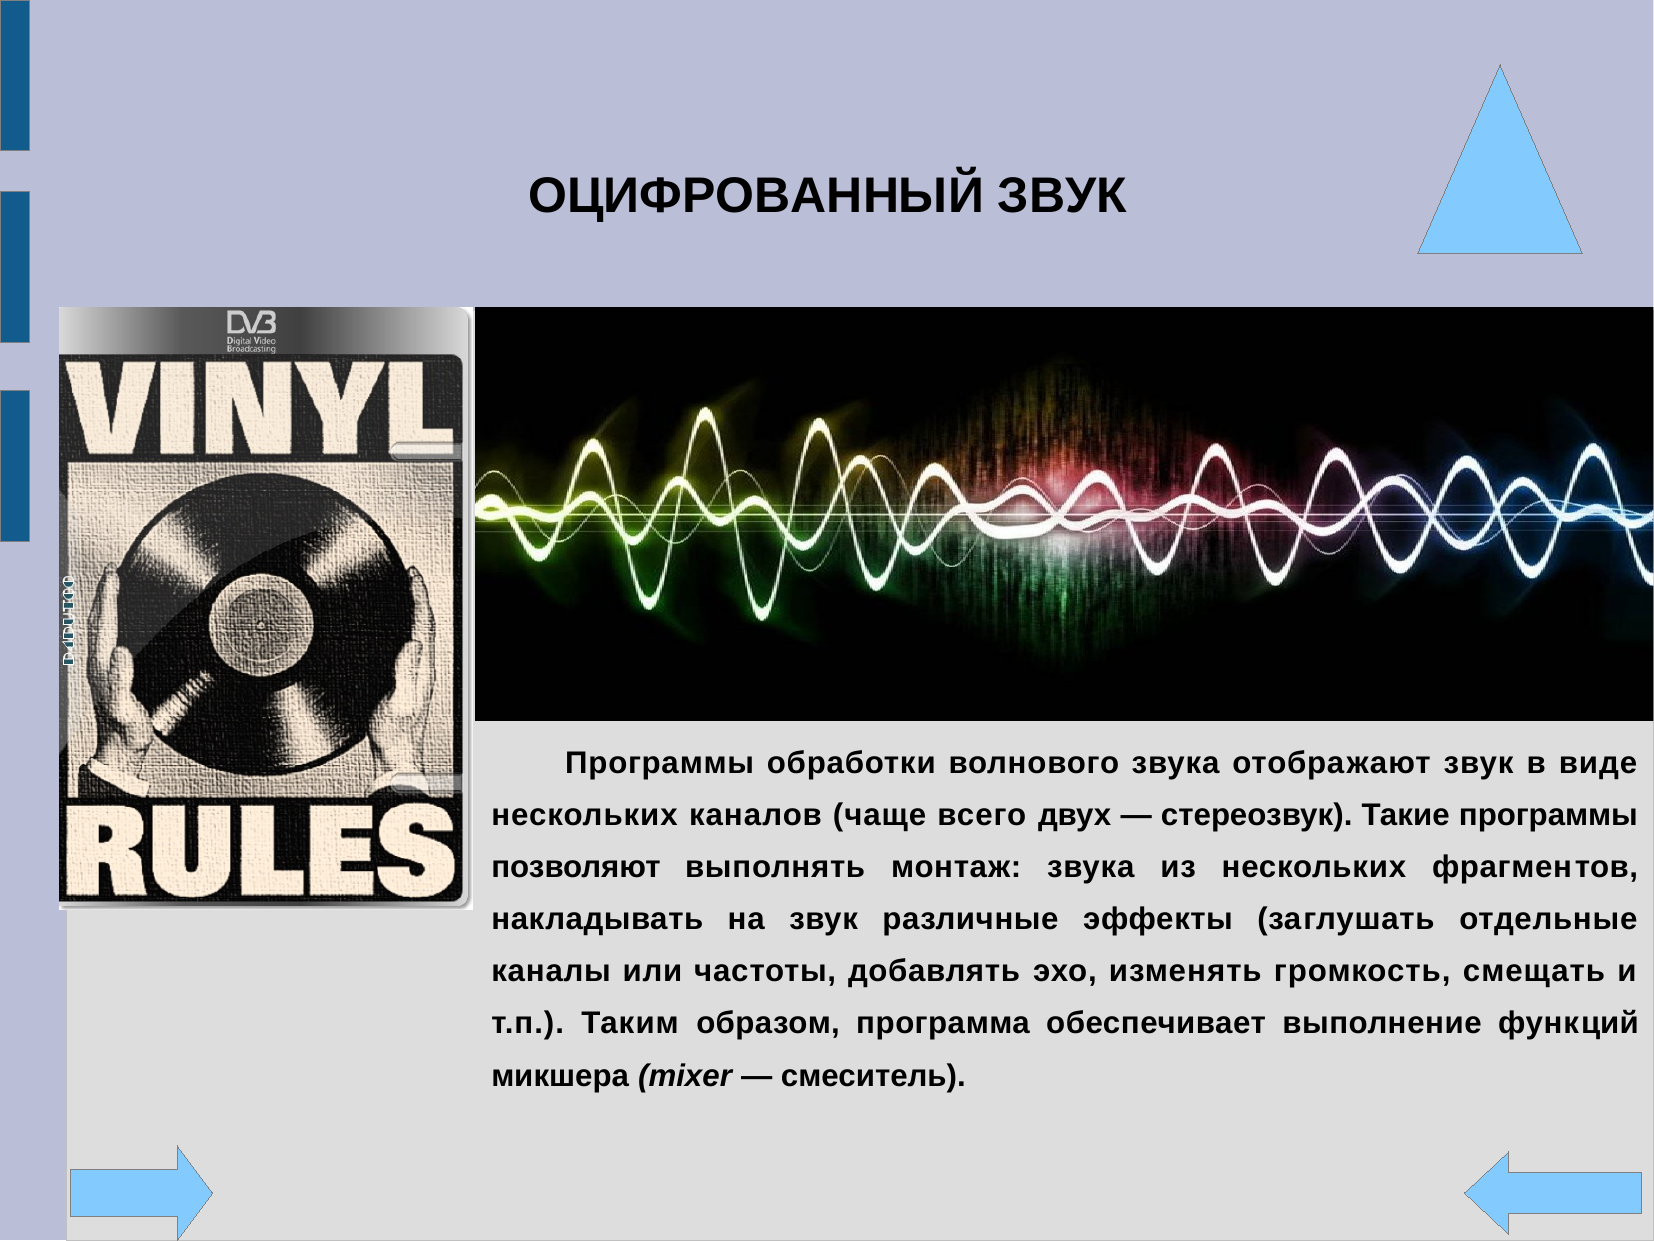

# ОЦИФРОВАННЫЙ ЗВУК
Программы обработки волнового звука отображают звук в виде нескольких каналов (чаще всего двух — стереозвук). Такие программы позволяют выполнять монтаж: звука из нескольких фрагментов, накладывать на звук различные эффекты (заглушать отдельные каналы или частоты, добавлять эхо, изменять громкость, смещать и т.п.). Таким образом, программа обеспечивает выполнение функций микшера (mixer — смеситель).